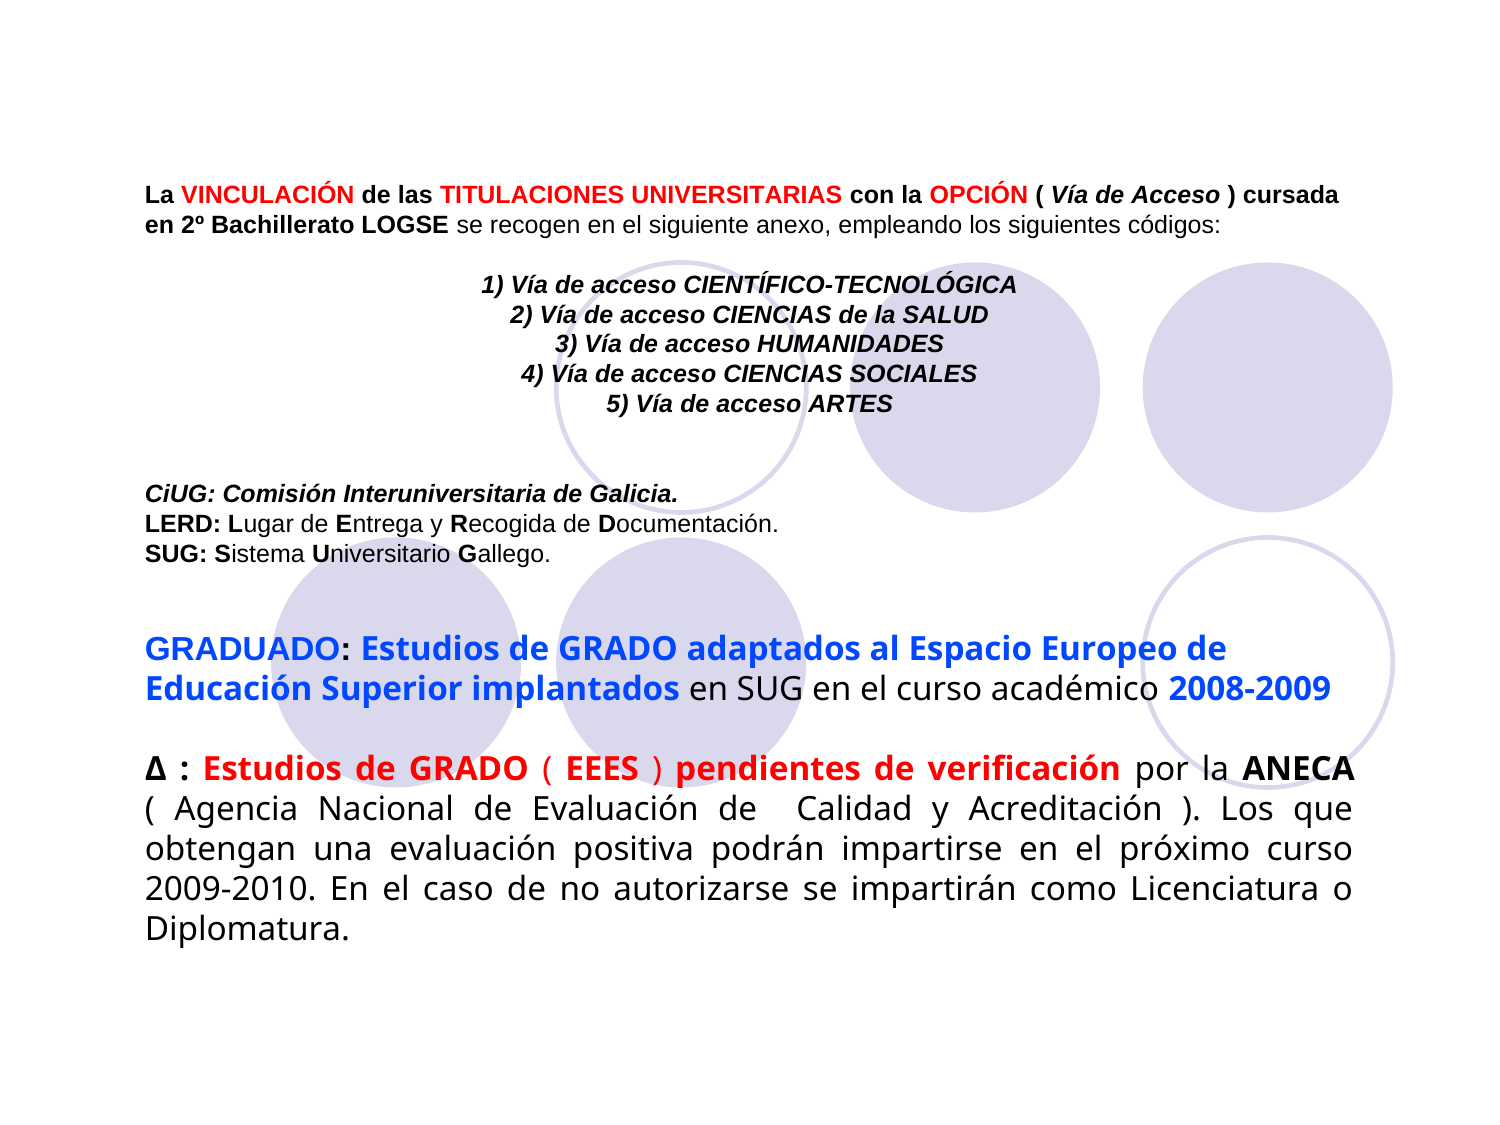

La VINCULACIÓN de las TITULACIONES UNIVERSITARIAS con la OPCIÓN ( Vía de Acceso ) cursada en 2º Bachillerato LOGSE se recogen en el siguiente anexo, empleando los siguientes códigos:
1) Vía de acceso CIENTÍFICO-TECNOLÓGICA
2) Vía de acceso CIENCIAS de la SALUD
3) Vía de acceso HUMANIDADES
4) Vía de acceso CIENCIAS SOCIALES
5) Vía de acceso ARTES
CiUG: Comisión Interuniversitaria de Galicia.
LERD: Lugar de Entrega y Recogida de Documentación.
SUG: Sistema Universitario Gallego.
GRADUADO: Estudios de GRADO adaptados al Espacio Europeo de Educación Superior implantados en SUG en el curso académico 2008-2009
Δ : Estudios de GRADO ( EEES ) pendientes de verificación por la ANECA ( Agencia Nacional de Evaluación de Calidad y Acreditación ). Los que obtengan una evaluación positiva podrán impartirse en el próximo curso 2009-2010. En el caso de no autorizarse se impartirán como Licenciatura o Diplomatura.